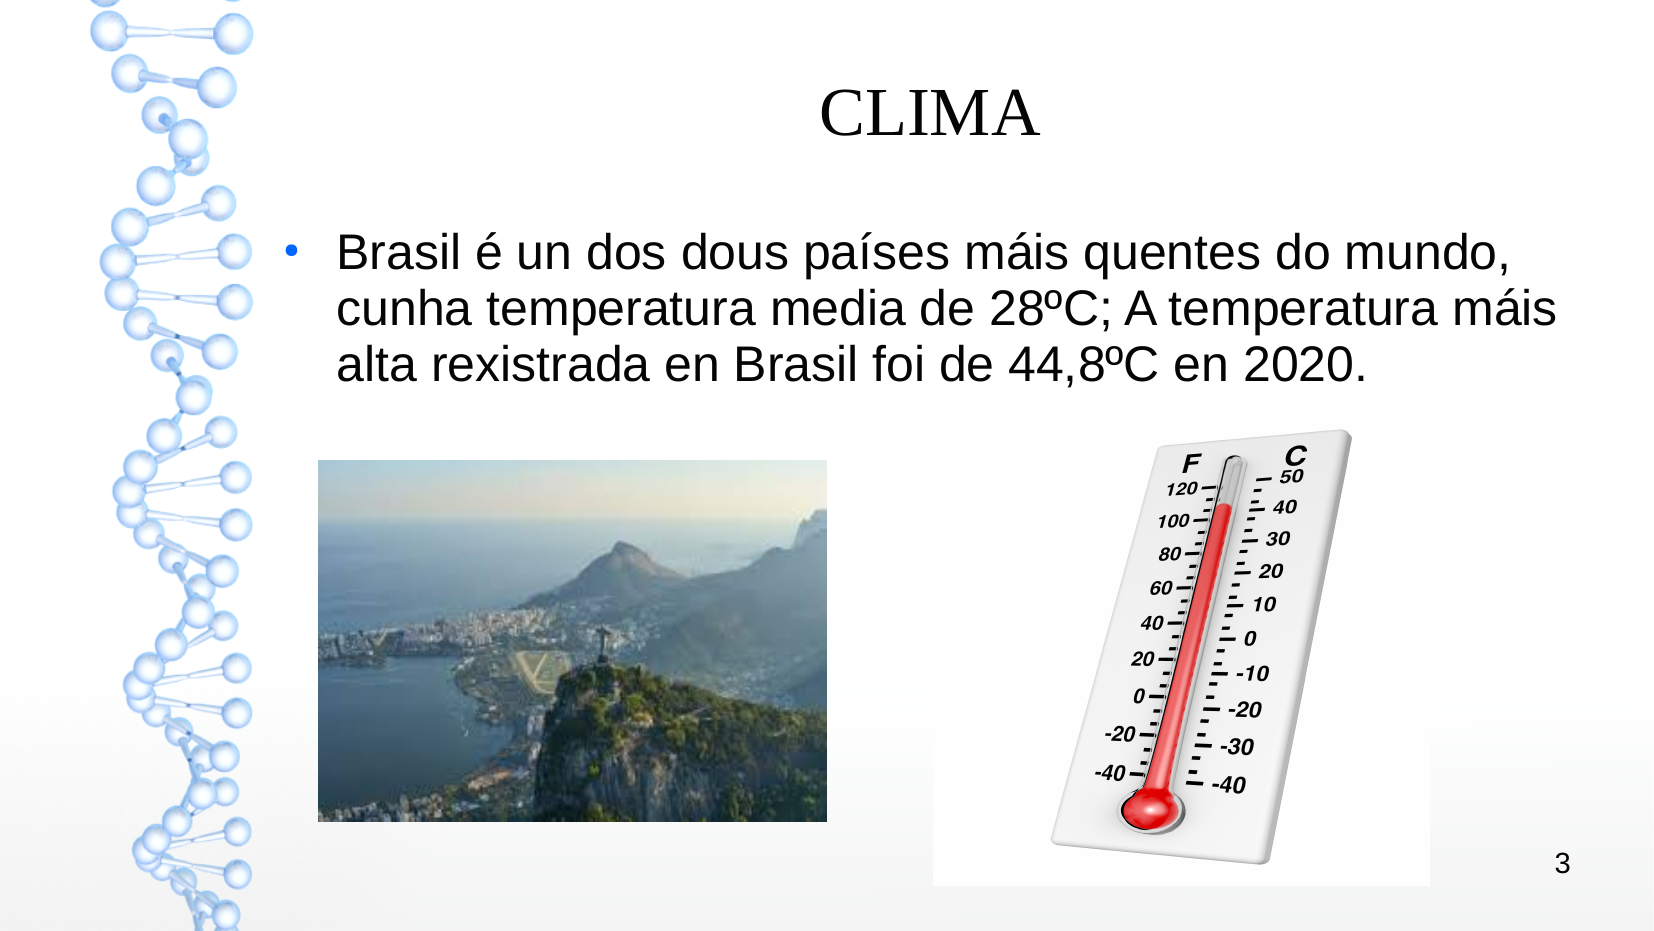

# CLIMA
Brasil é un dos dous países máis quentes do mundo, cunha temperatura media de 28ºC; A temperatura máis alta rexistrada en Brasil foi de 44,8ºC en 2020.
3